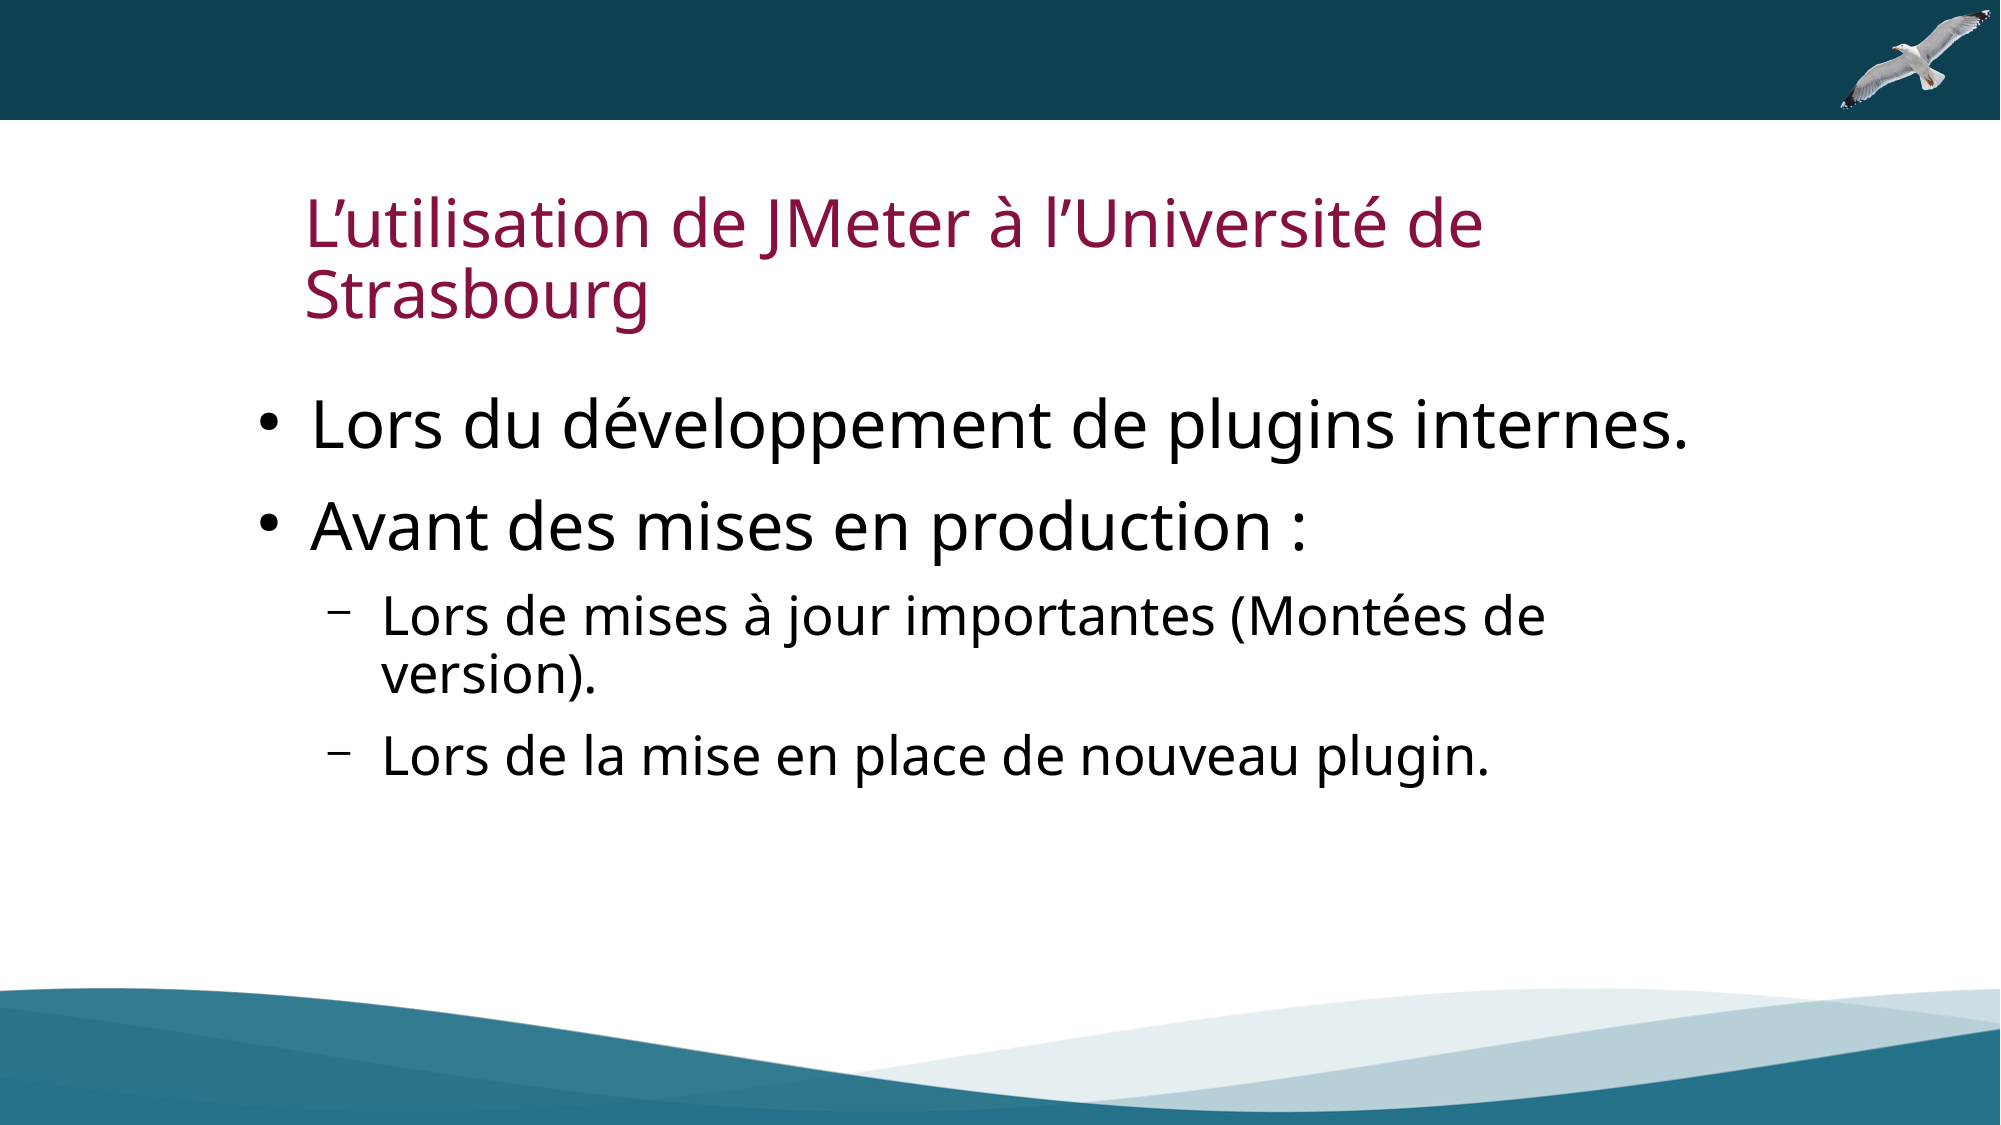

L’utilisation de JMeter à l’Université de Strasbourg
# Lors du développement de plugins internes.
Avant des mises en production :
Lors de mises à jour importantes (Montées de version).
Lors de la mise en place de nouveau plugin.